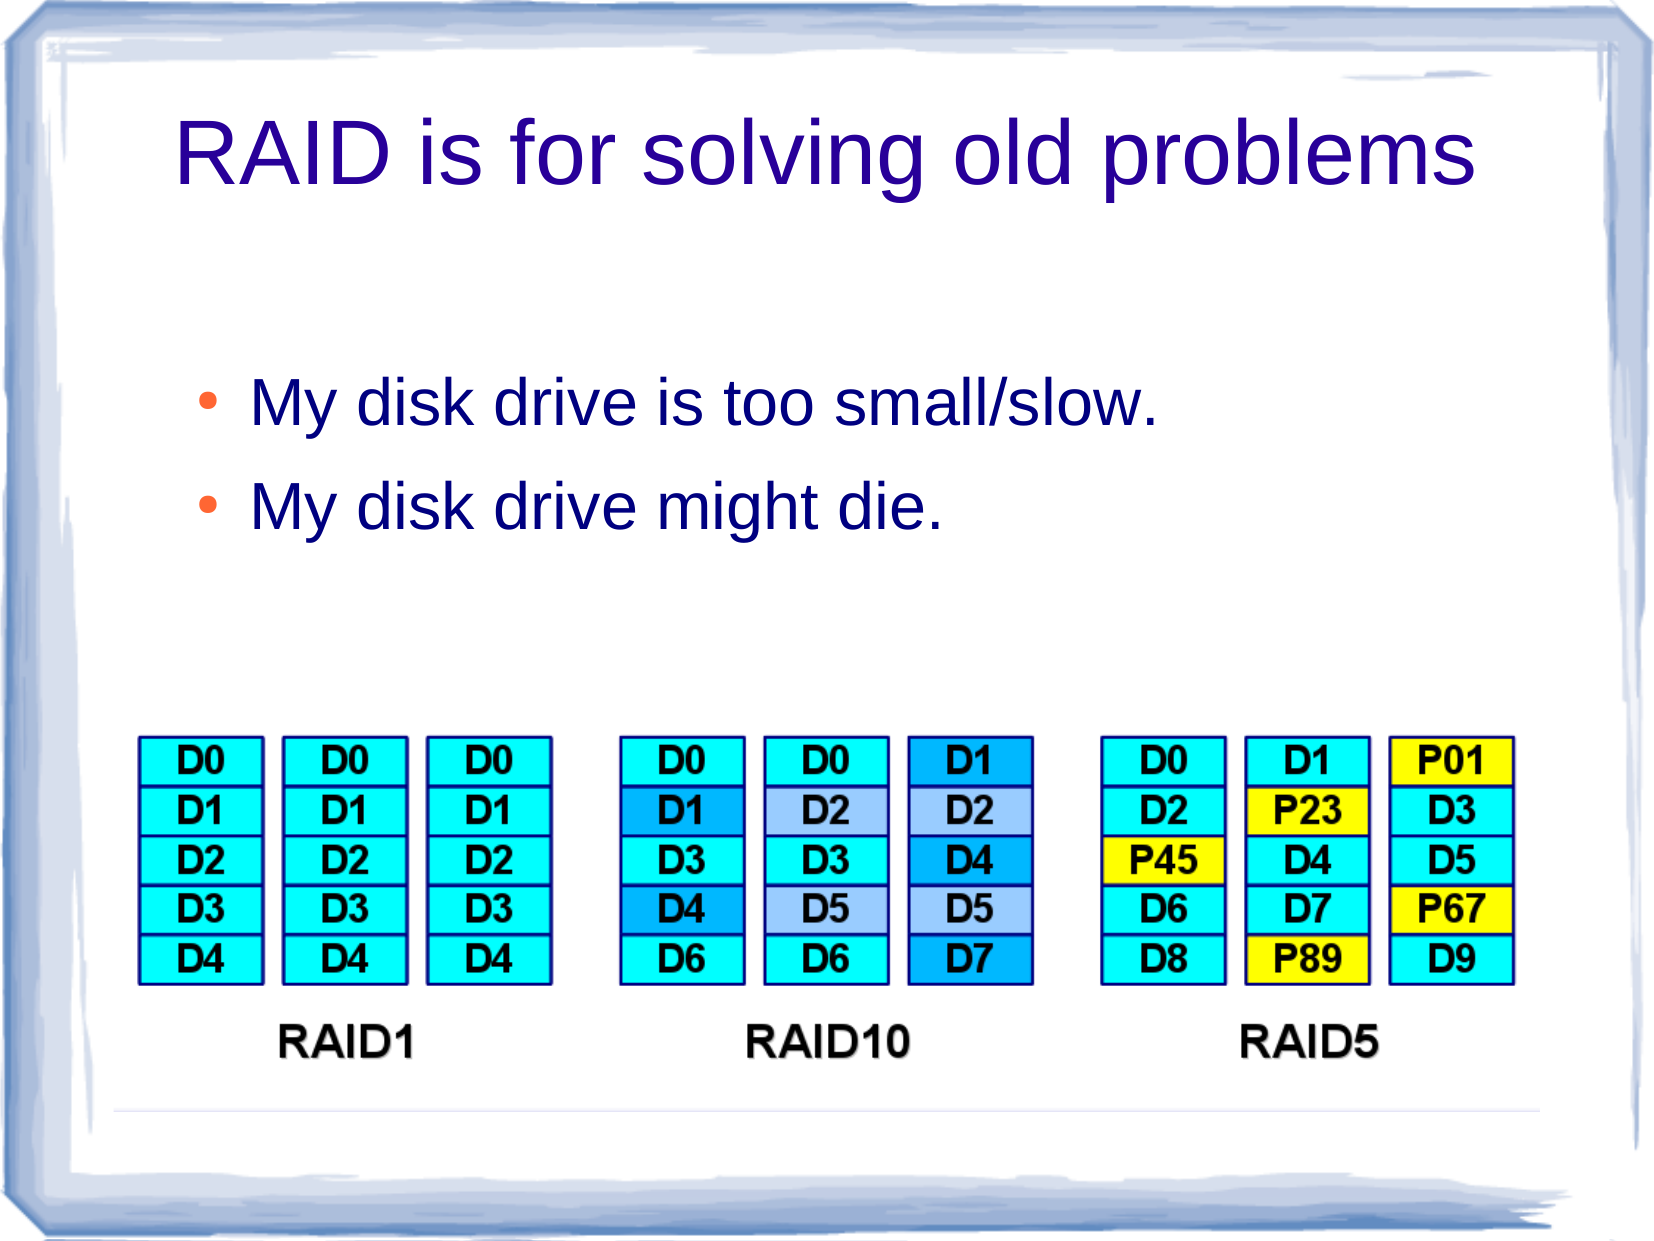

# RAID is for solving old problems
My disk drive is too small/slow.
My disk drive might die.